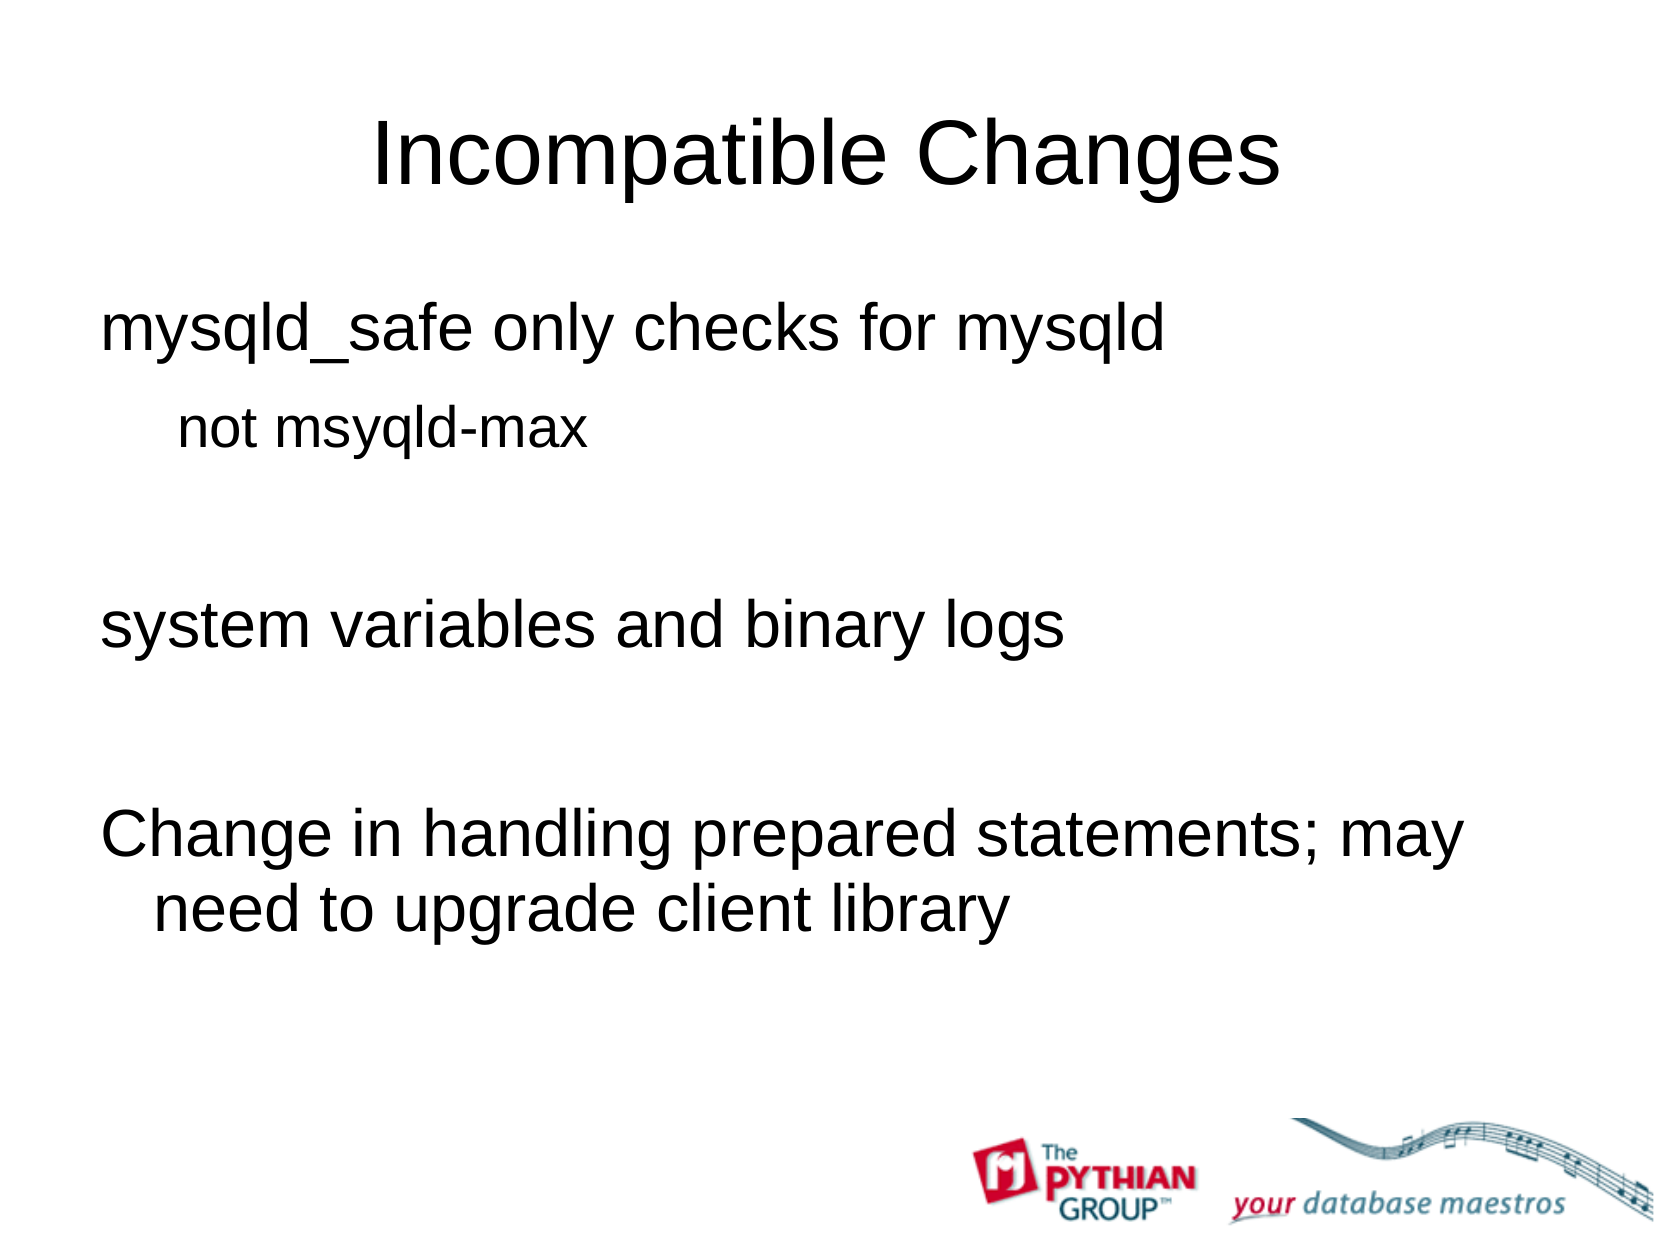

# Incompatible Changes
mysqld_safe only checks for mysqld
not msyqld-max
system variables and binary logs
Change in handling prepared statements; may need to upgrade client library